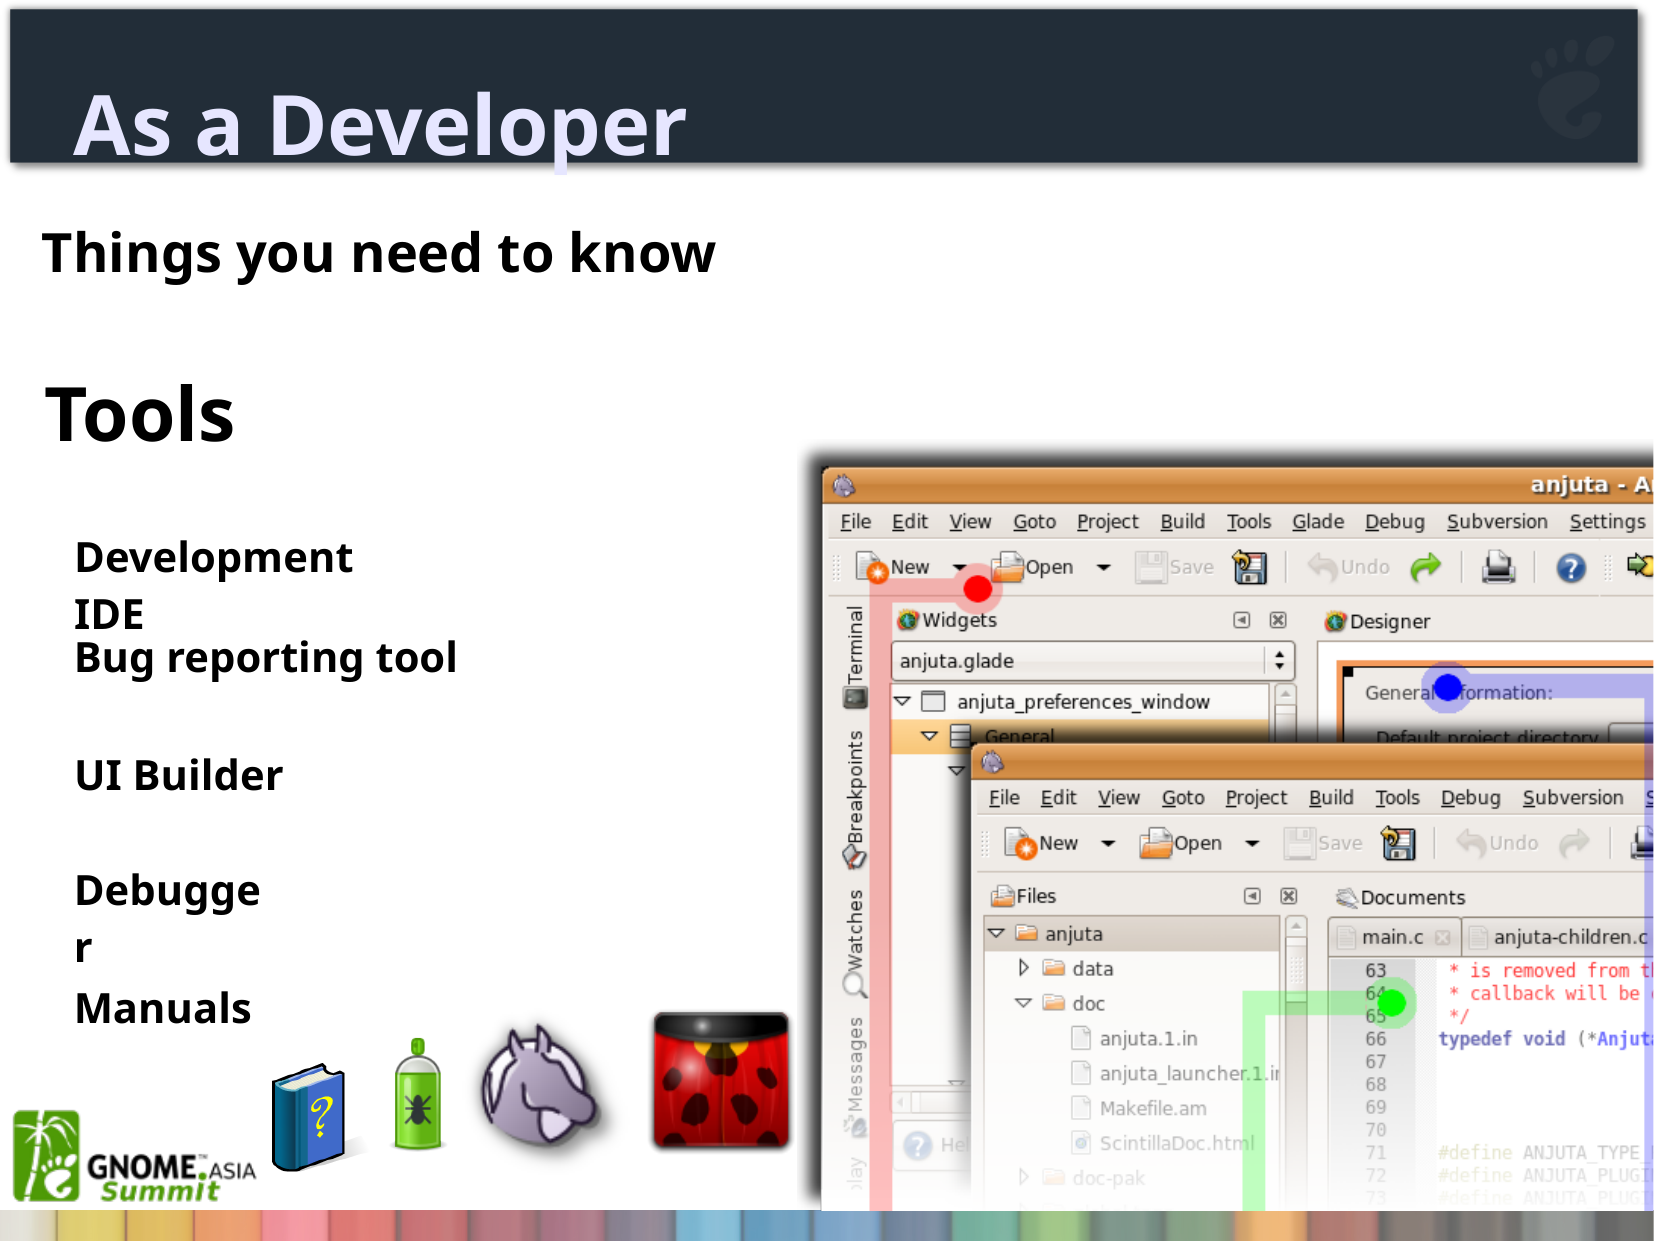

As a Developer
Things you need to know
Tools
Development IDE
Bug reporting tool
UI Builder
Debugger
Manuals